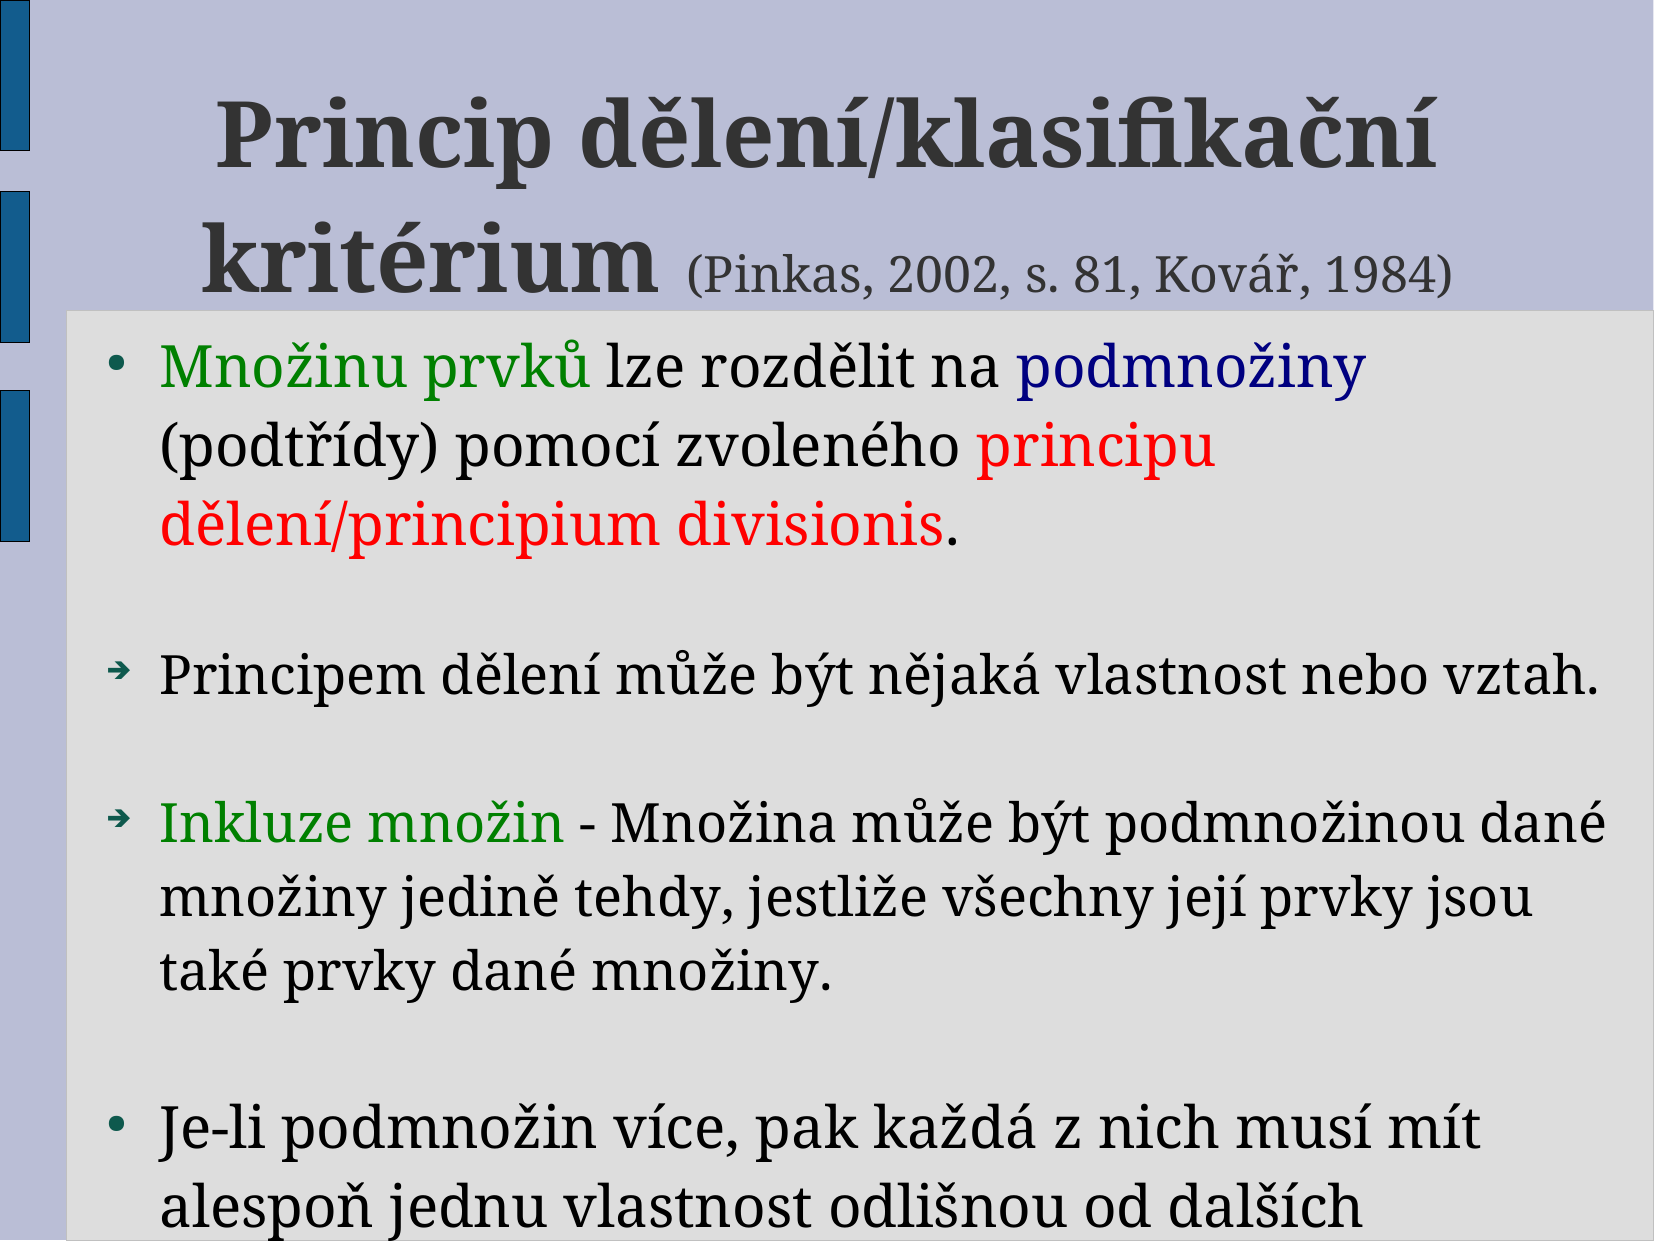

# Princip dělení/klasifikační kritérium (Pinkas, 2002, s. 81, Kovář, 1984)
Množinu prvků lze rozdělit na podmnožiny (podtřídy) pomocí zvoleného principu dělení/principium divisionis.
Principem dělení může být nějaká vlastnost nebo vztah.
Inkluze množin - Množina může být podmnožinou dané množiny jedině tehdy, jestliže všechny její prvky jsou také prvky dané množiny.
Je-li podmnožin více, pak každá z nich musí mít alespoň jednu vlastnost odlišnou od dalších podmnožin.
Vzniklé podmnožiny prvků lze dále dělit podle dalšího klasifikačního kritéria.